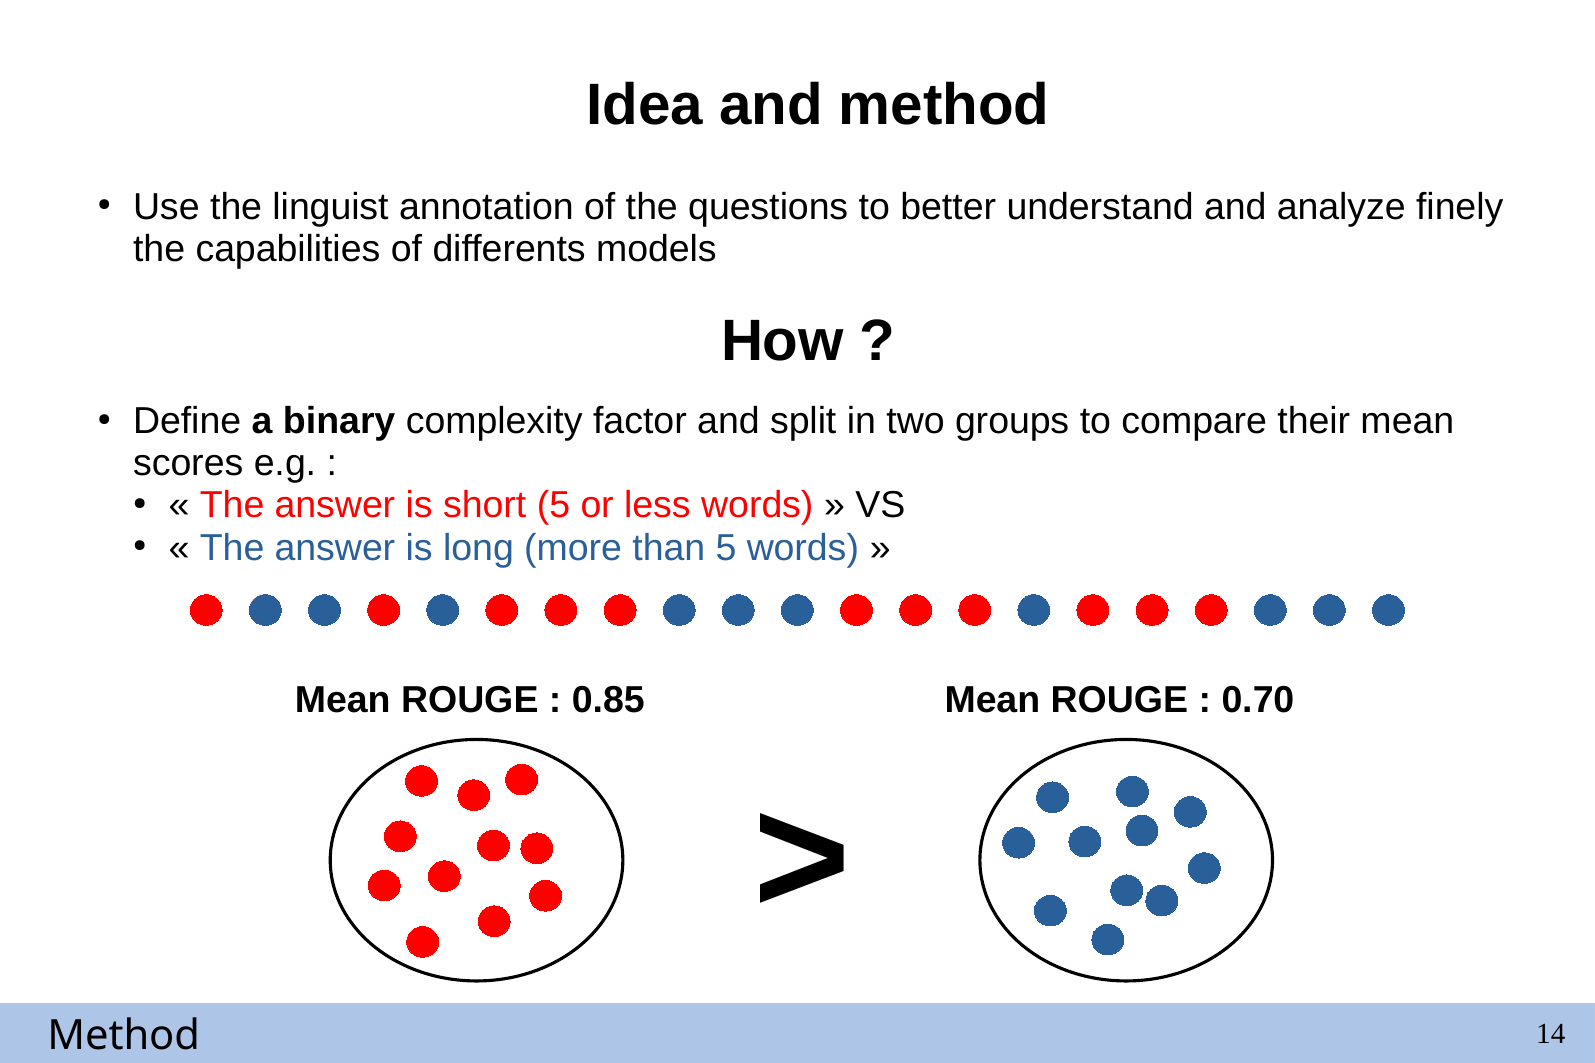

Idea and method
Use the linguist annotation of the questions to better understand and analyze finely the capabilities of differents models
How ?
Define a binary complexity factor and split in two groups to compare their mean scores e.g. :
« The answer is short (5 or less words) » VS
« The answer is long (more than 5 words) »
Mean ROUGE : 0.85
Mean ROUGE : 0.70
>
# Method